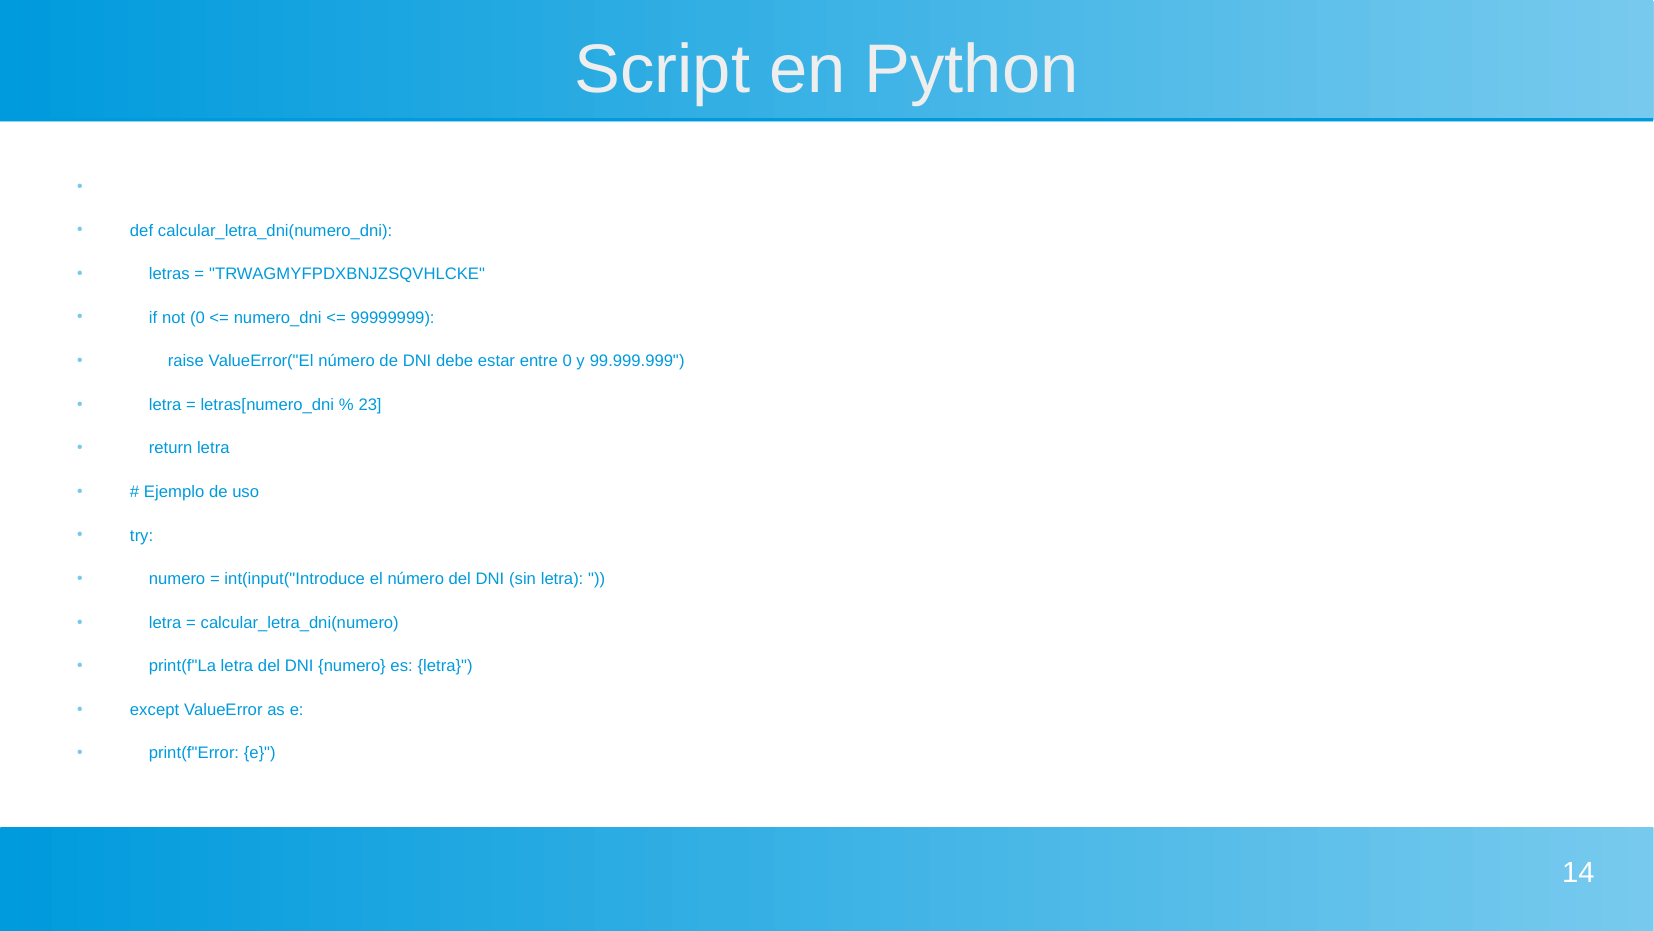

# Script en Python
def calcular_letra_dni(numero_dni):
 letras = "TRWAGMYFPDXBNJZSQVHLCKE"
 if not (0 <= numero_dni <= 99999999):
 raise ValueError("El número de DNI debe estar entre 0 y 99.999.999")
 letra = letras[numero_dni % 23]
 return letra
# Ejemplo de uso
try:
 numero = int(input("Introduce el número del DNI (sin letra): "))
 letra = calcular_letra_dni(numero)
 print(f"La letra del DNI {numero} es: {letra}")
except ValueError as e:
 print(f"Error: {e}")
14